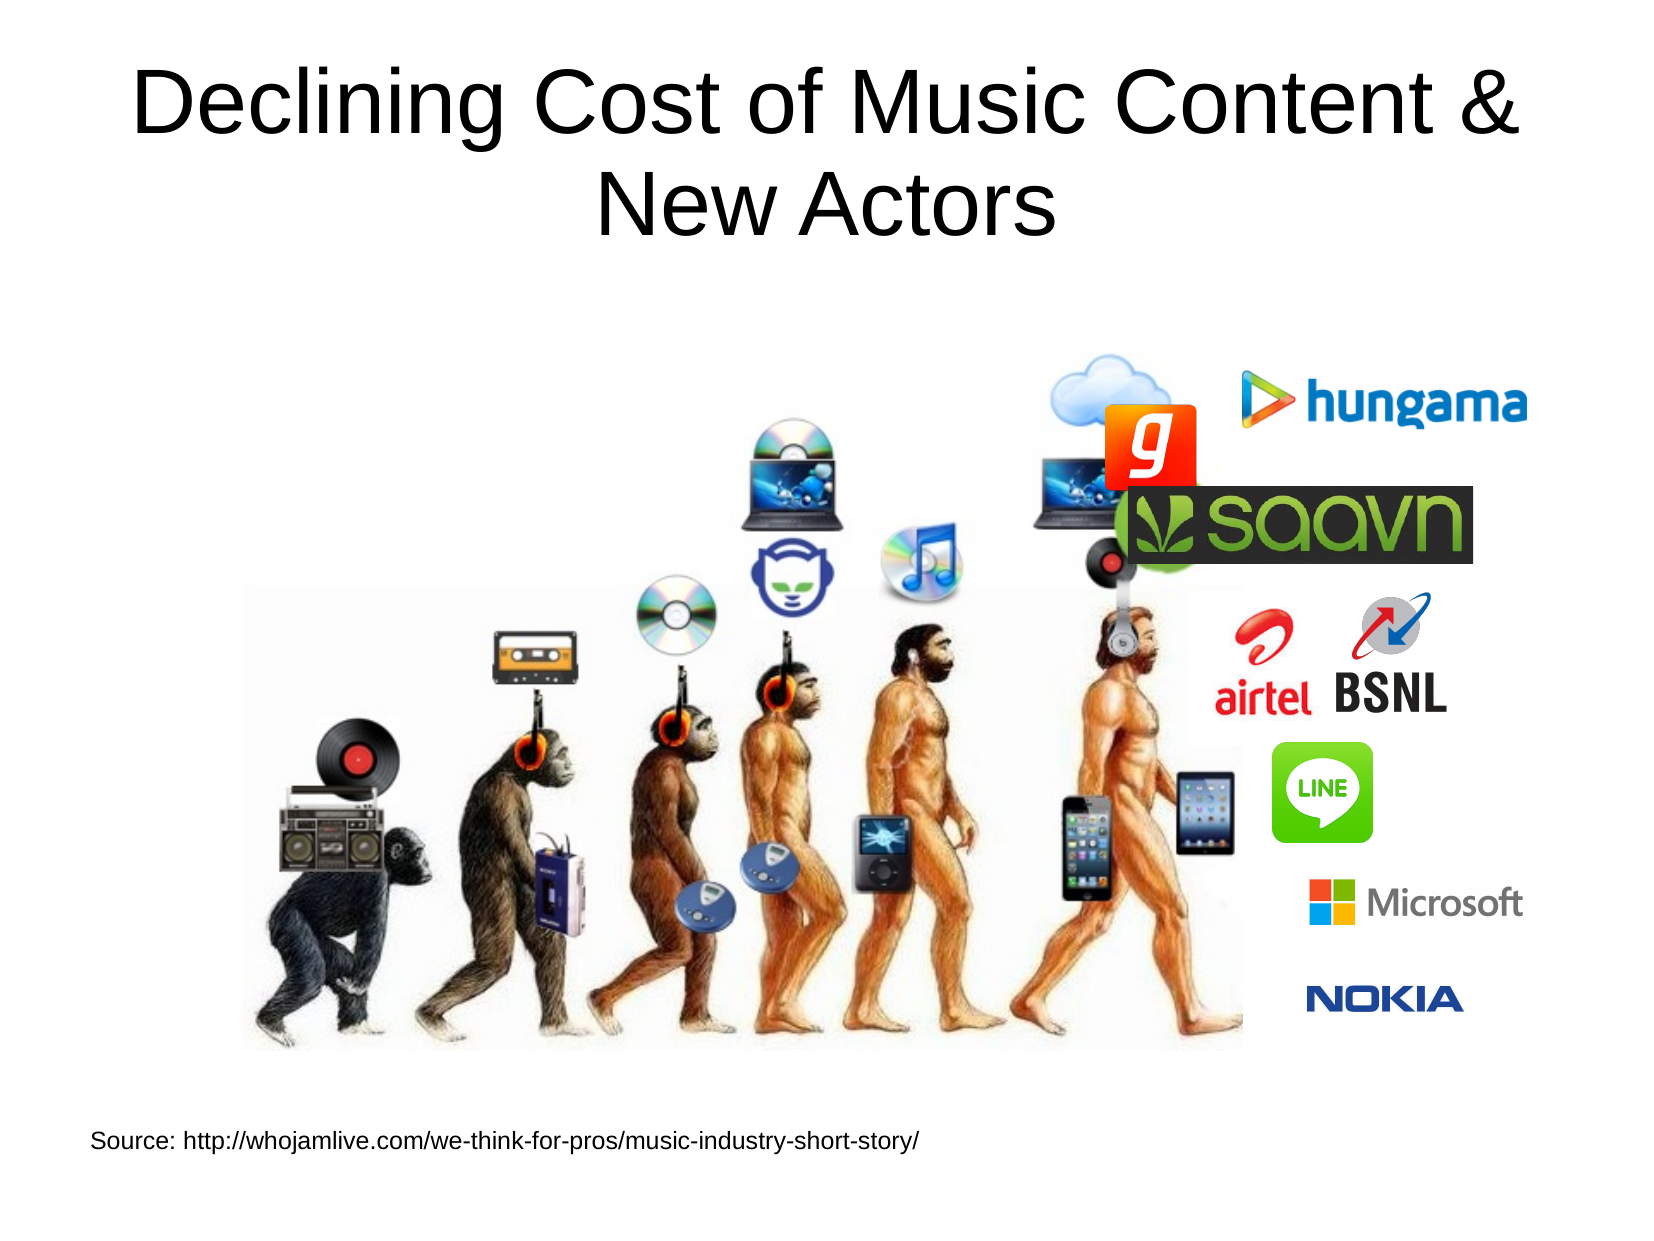

# Declining Cost of Music Content & New Actors
Source: http://whojamlive.com/we-think-for-pros/music-industry-short-story/